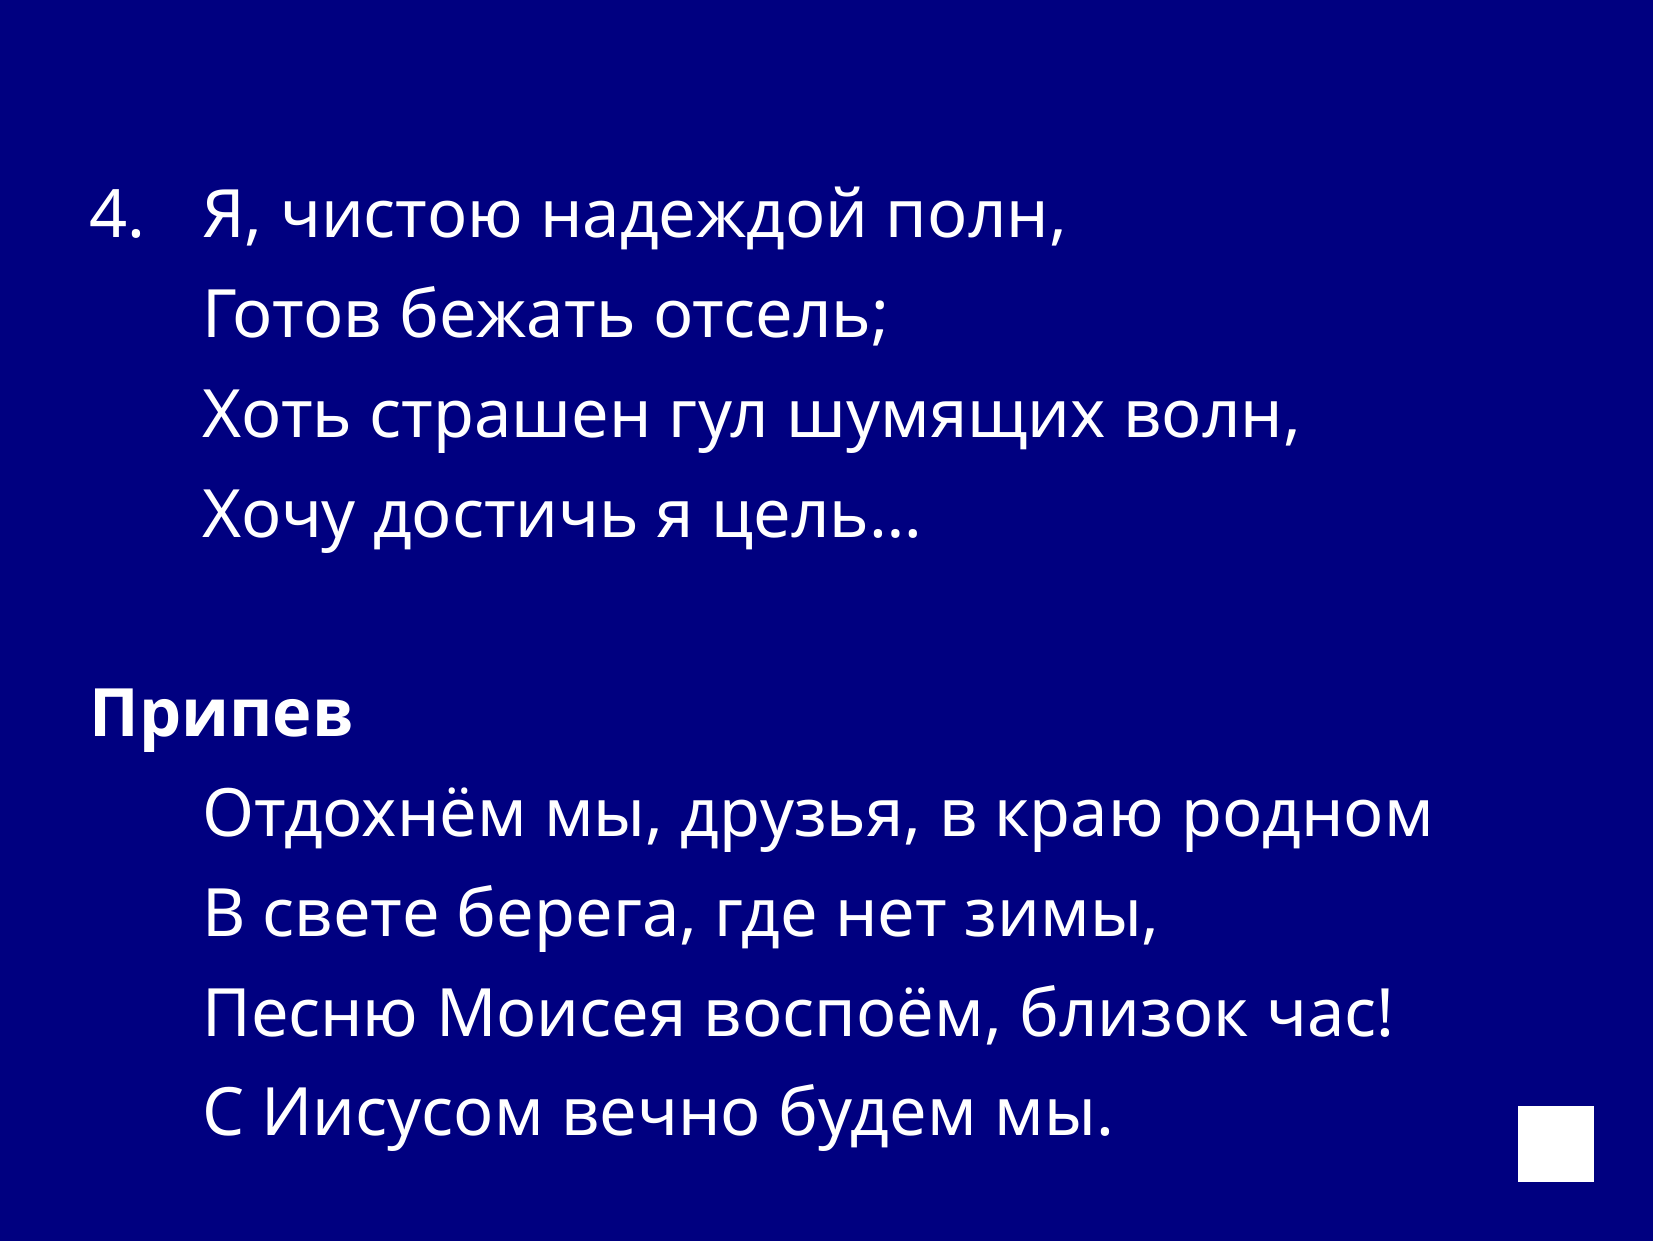

4.	Я, чистою надеждой полн,
	Готов бежать отсель;
	Хоть страшен гул шумящих волн,
	Хочу достичь я цель…
Припев
	Отдохнём мы, друзья, в краю родном
	В свете берега, где нет зимы,
	Песню Моисея воспоём, близок час!
	С Иисусом вечно будем мы.